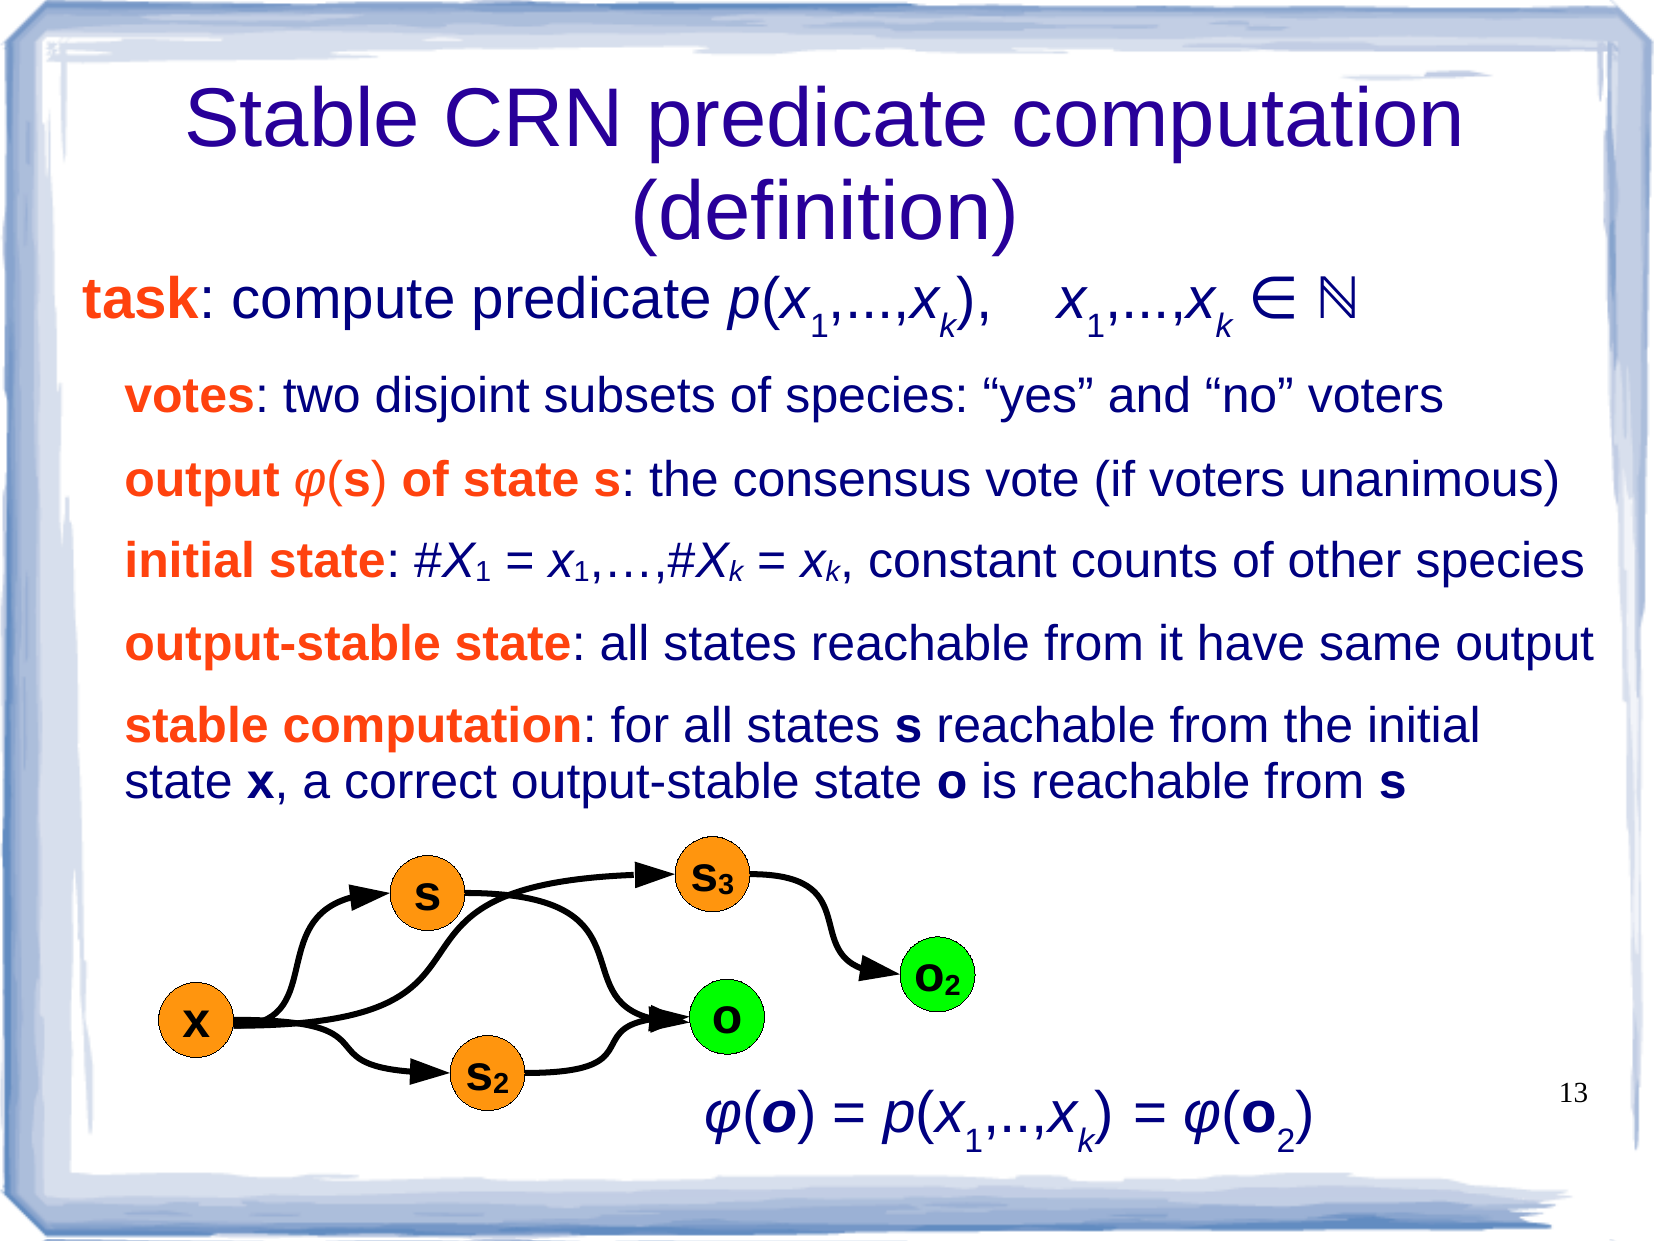

# Stable CRN predicate computation (definition)
task: compute predicate p(x1,...,xk), x1,...,xk ∈ ℕ
votes: two disjoint subsets of species: “yes” and “no” voters
output φ(s) of state s: the consensus vote (if voters unanimous)
initial state: #X1 = x1,…,#Xk = xk, constant counts of other species
output-stable state: all states reachable from it have same output
stable computation: for all states s reachable from the initial state x, a correct output-stable state o is reachable from s
s3
s
o2
o
x
s2
φ(o) = p(x1,..,xk)
 = φ(o2)
13